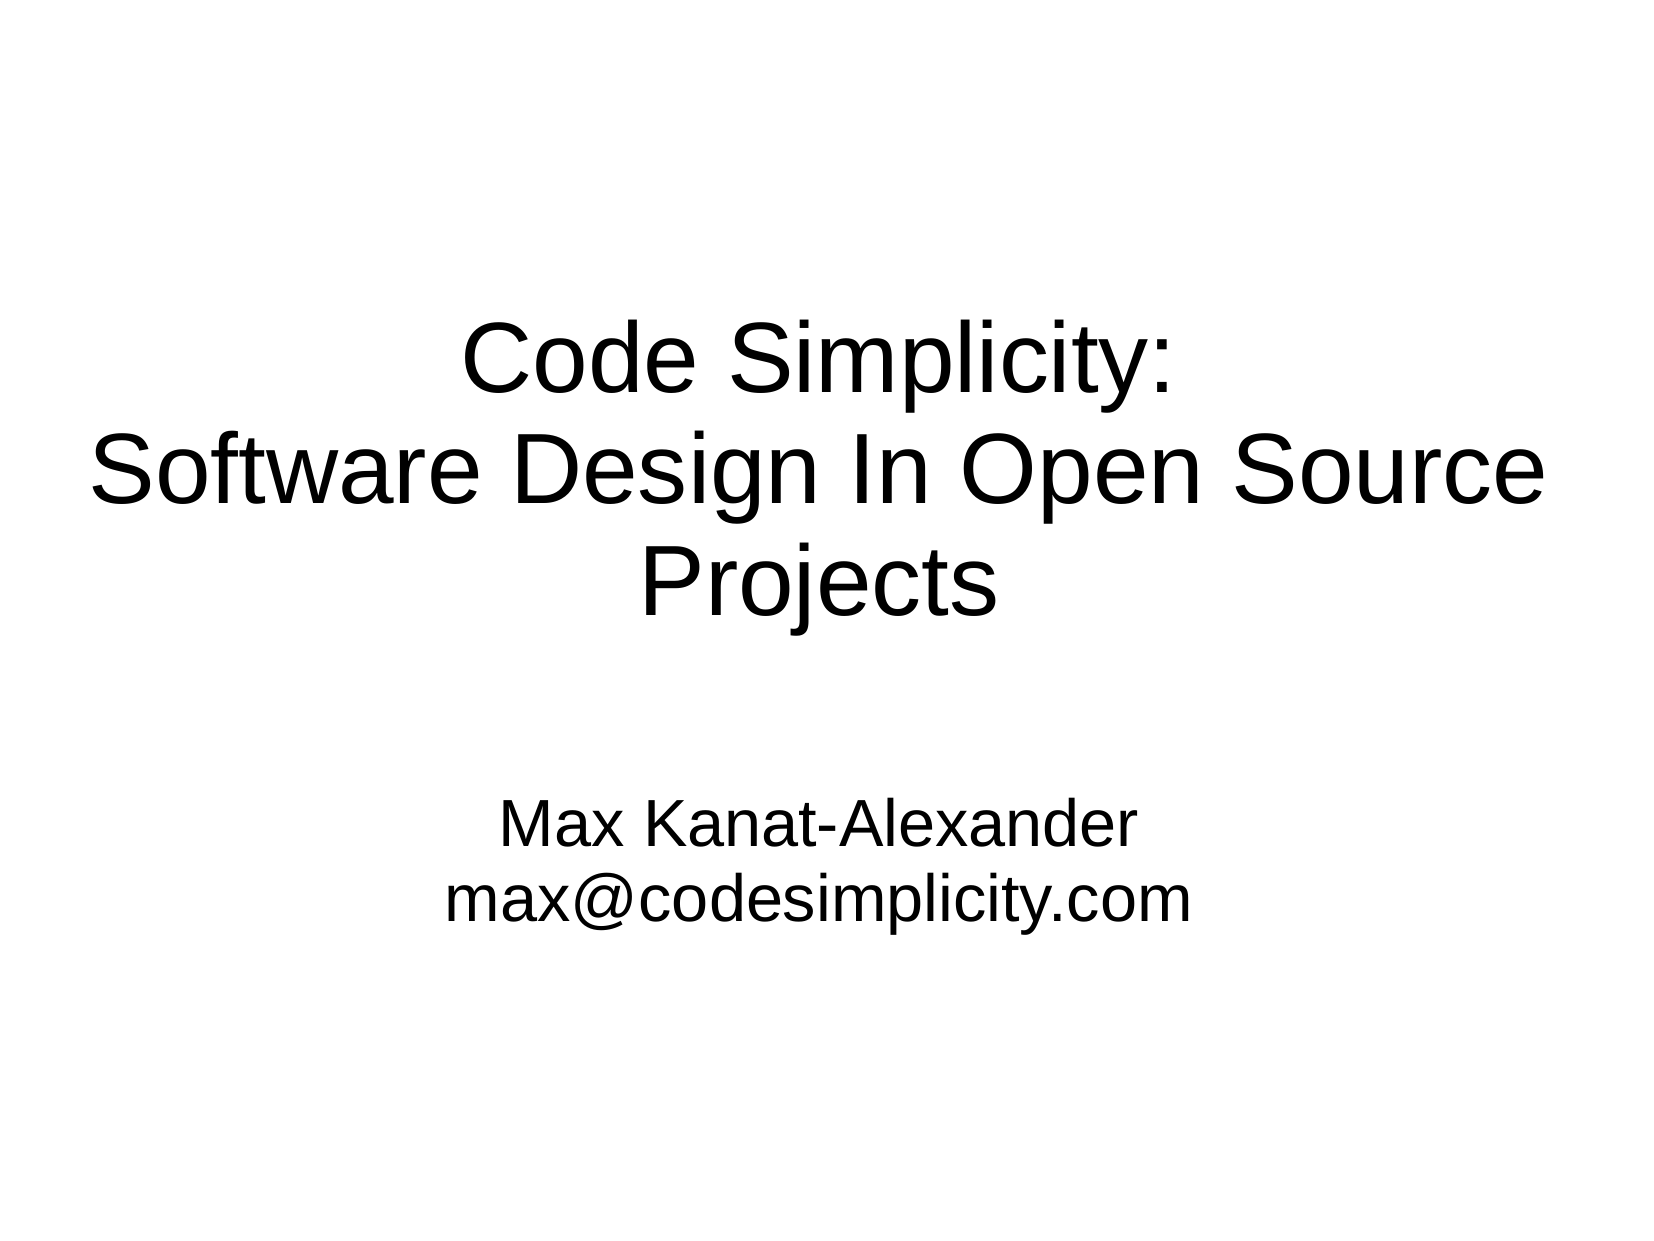

# Code Simplicity:
Software Design In Open Source Projects
Max Kanat-Alexander
max@codesimplicity.com